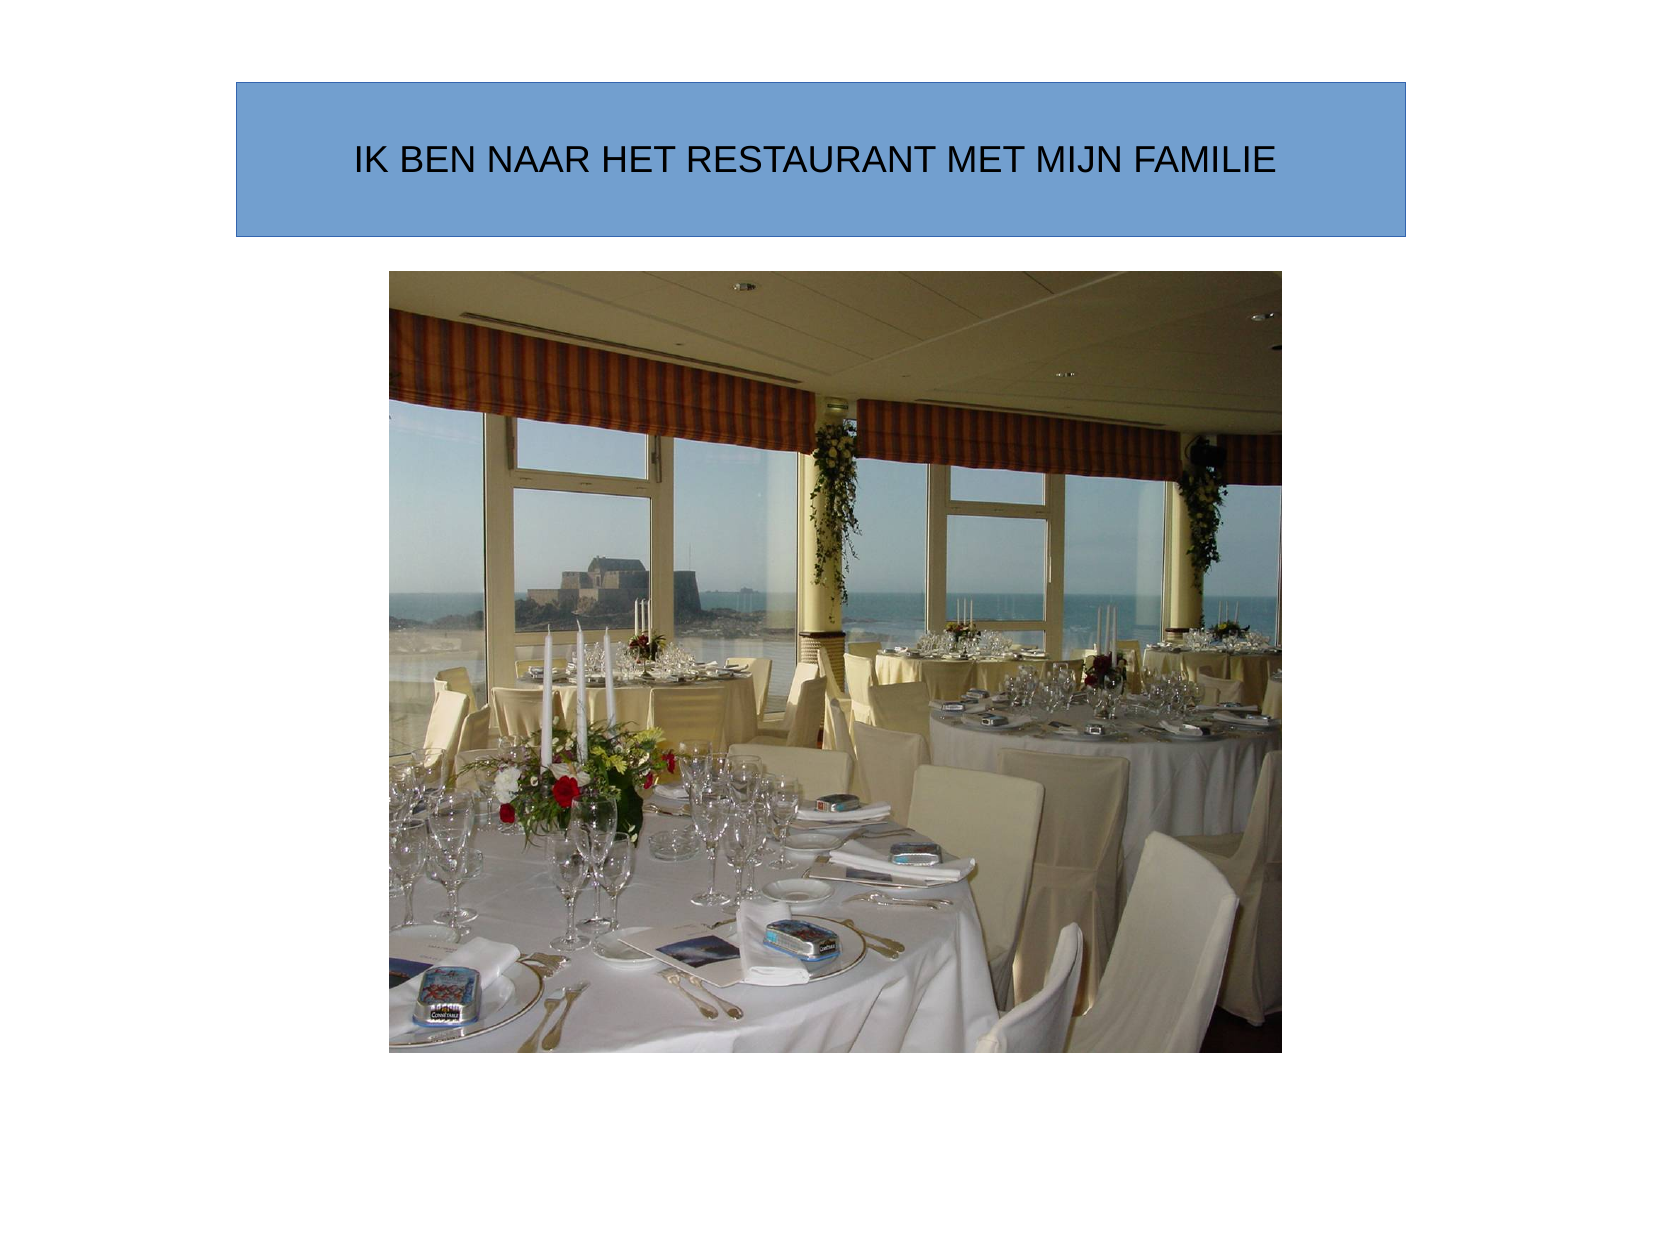

IK BEN NAAR HET RESTAURANT MET MIJN FAMILIE